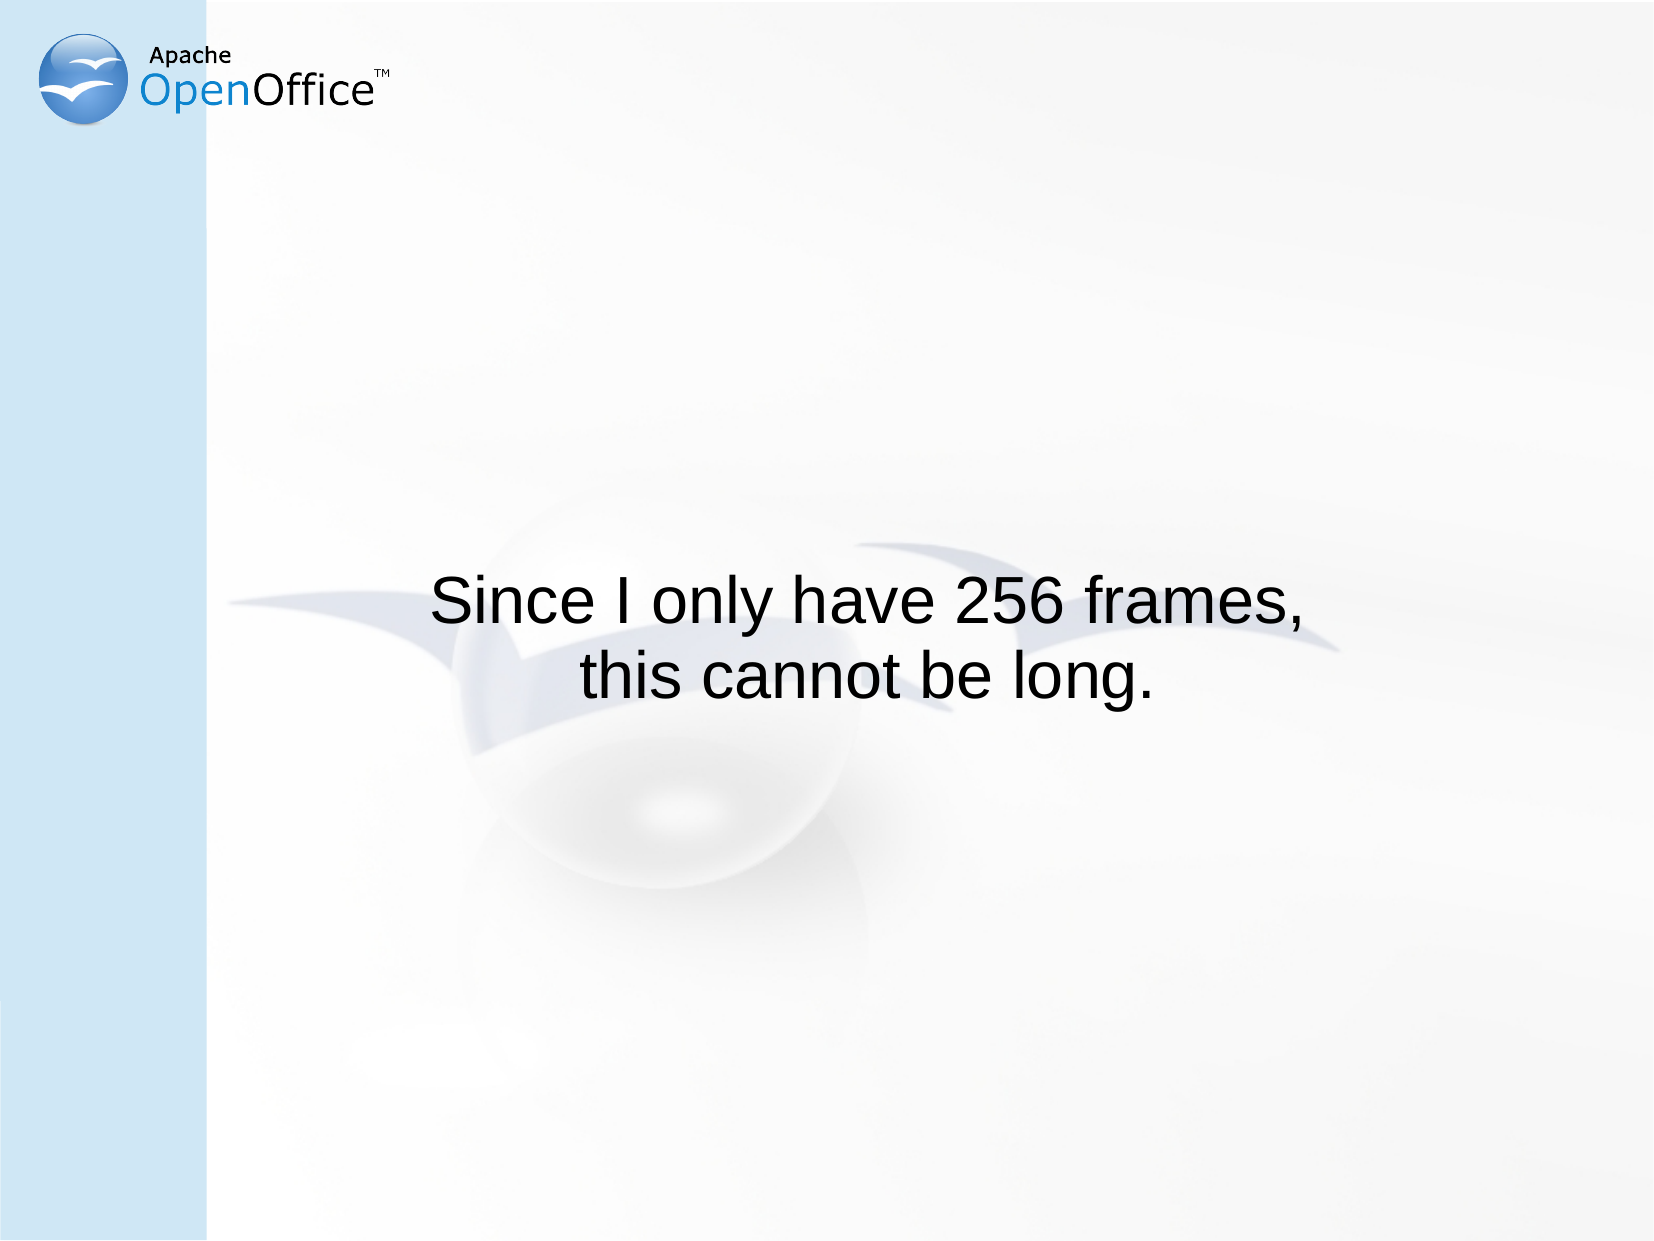

# Since I only have 256 frames,
this cannot be long.